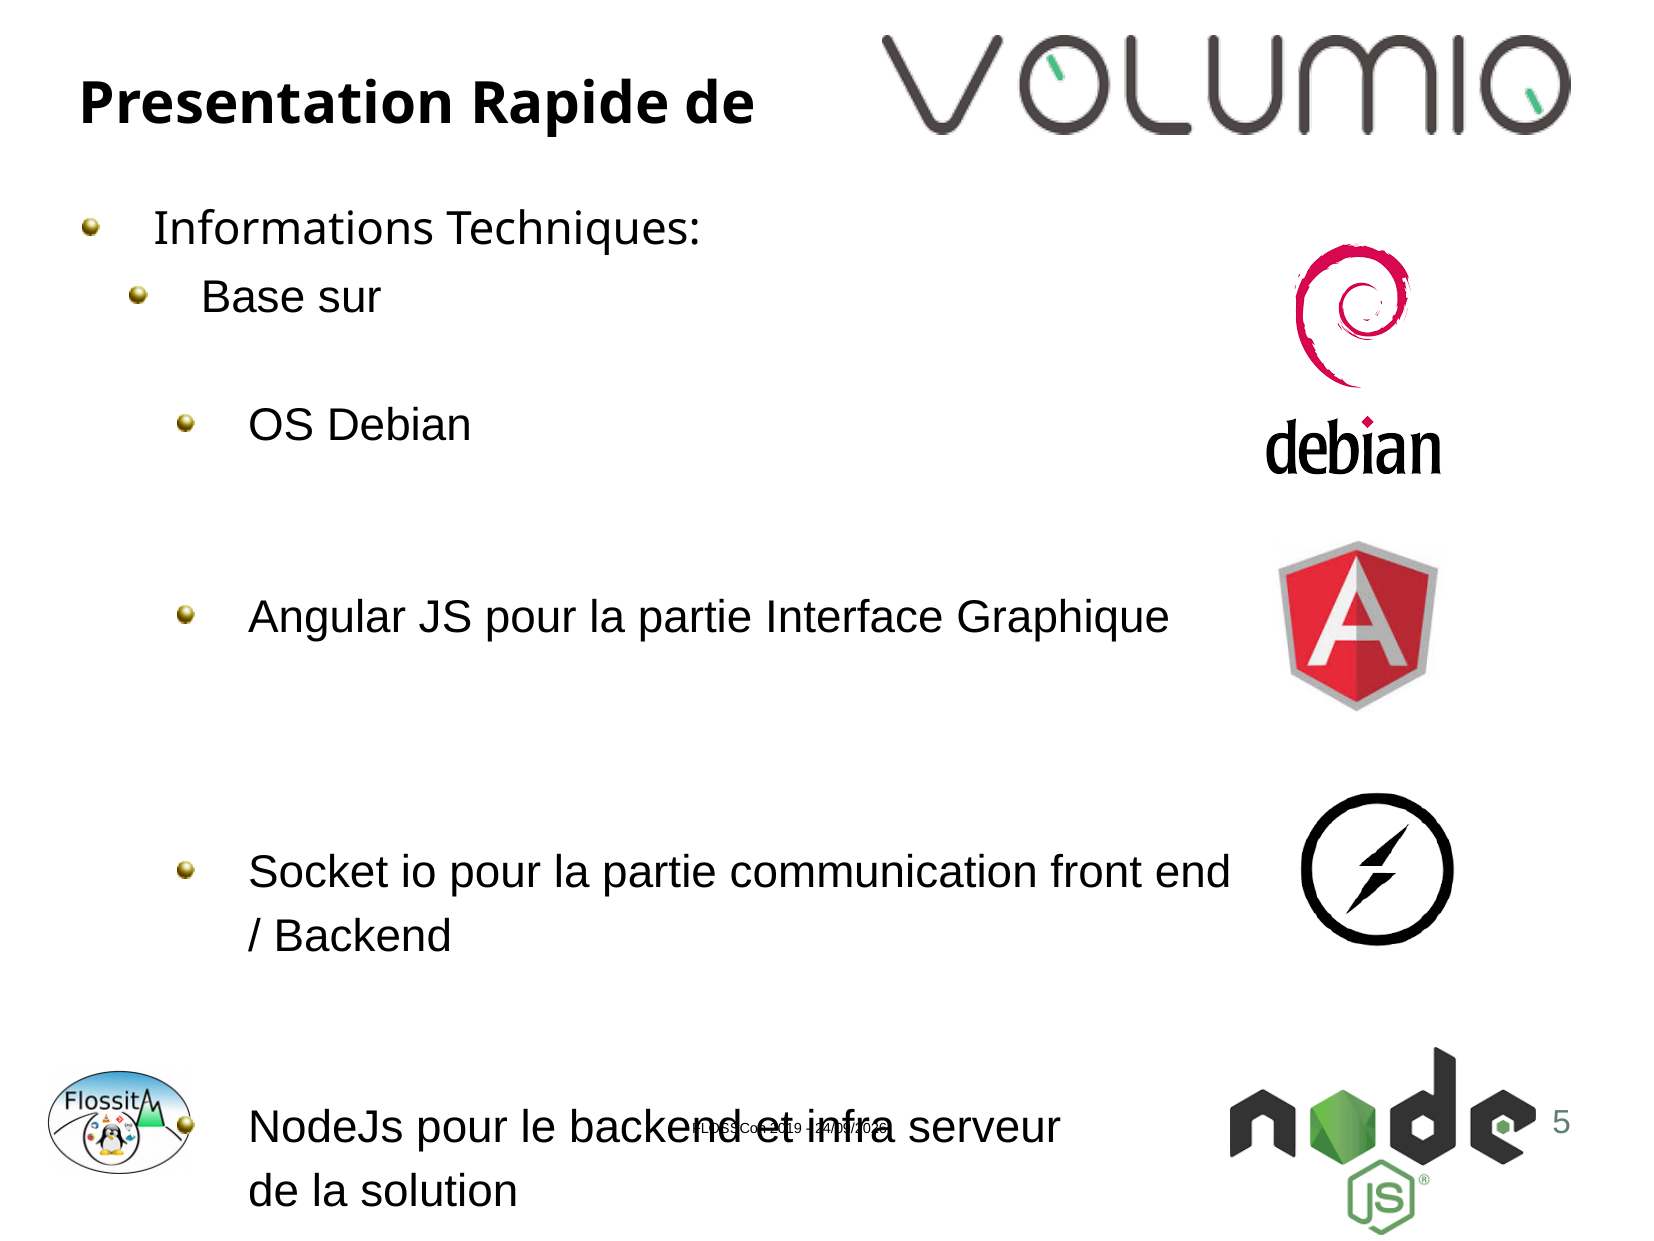

Presentation Rapide de
# Informations Techniques:
Base sur
OS Debian
Angular JS pour la partie Interface Graphique
Socket io pour la partie communication front end
/ Backend
NodeJs pour le backend et infra serveur
de la solution
5